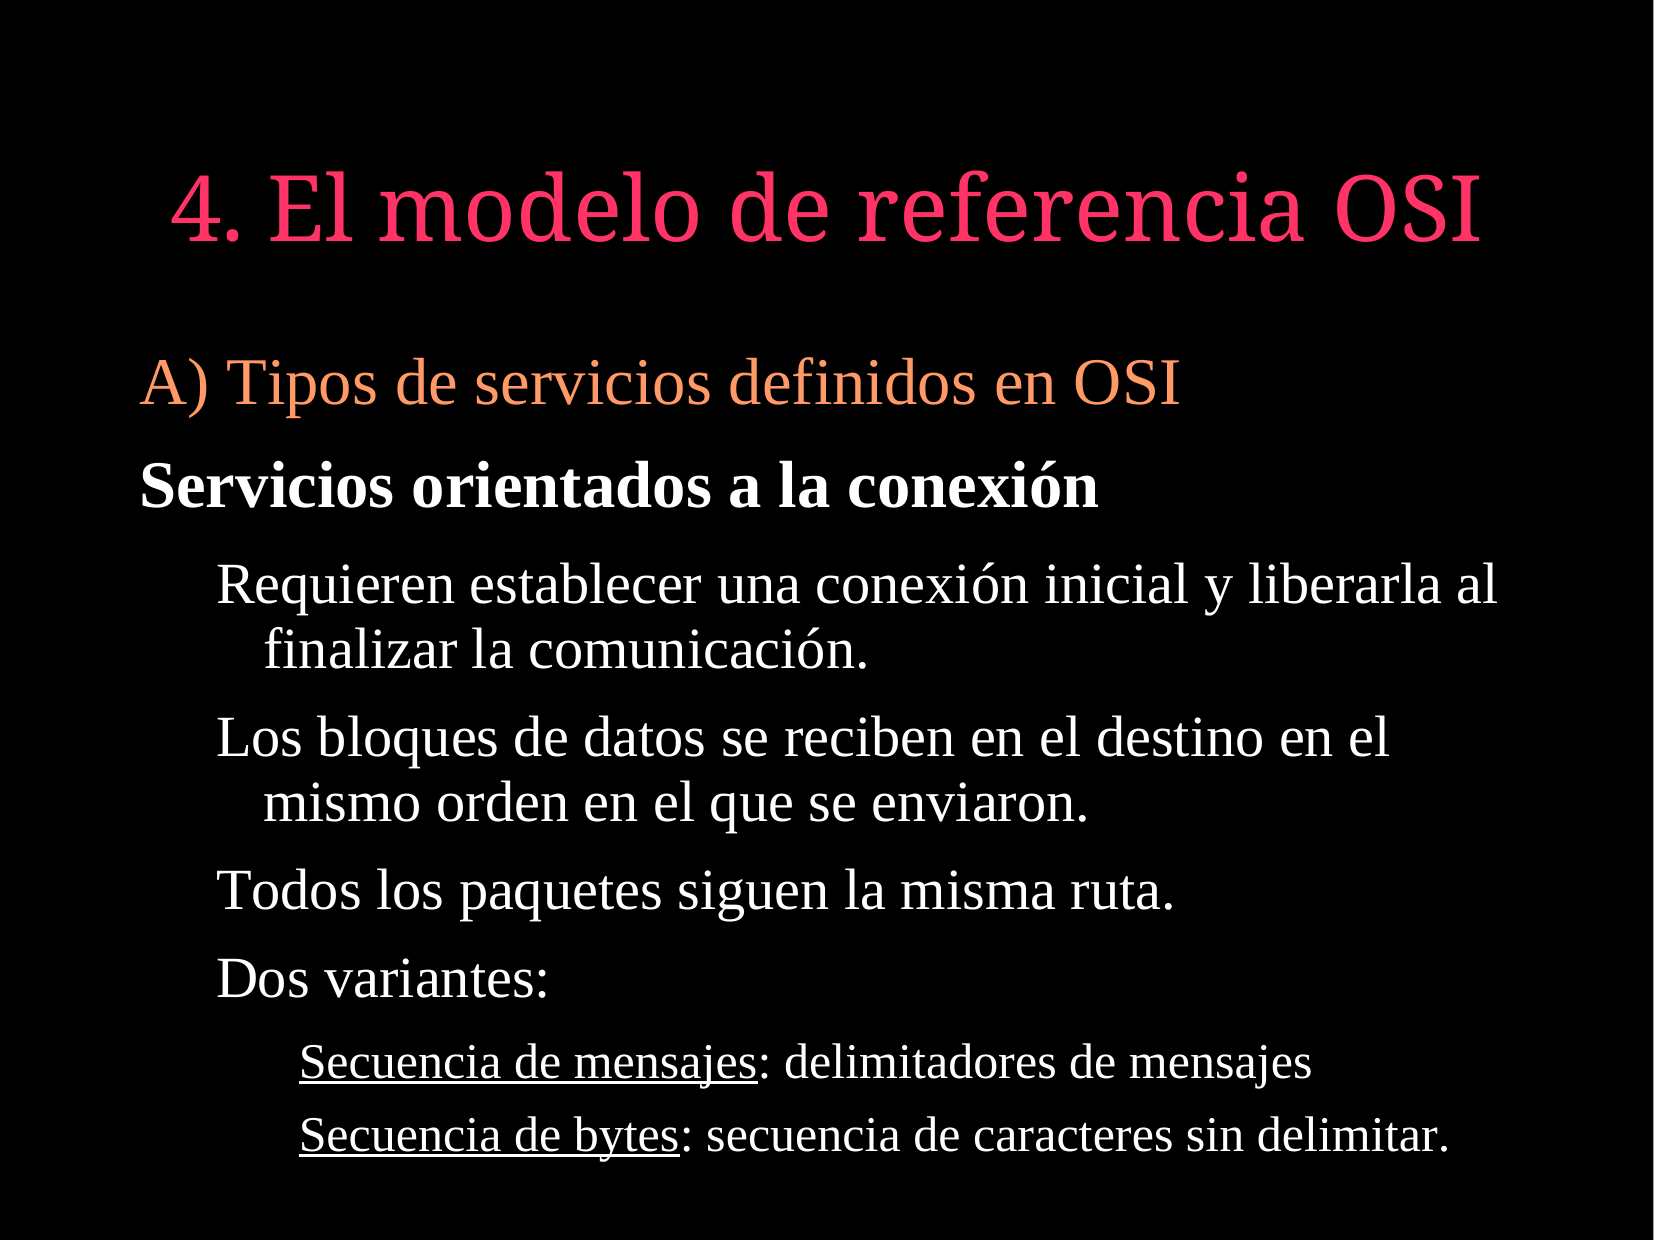

# 4. El modelo de referencia OSI
A) Tipos de servicios definidos en OSI
Servicios orientados a la conexión
Requieren establecer una conexión inicial y liberarla al finalizar la comunicación.
Los bloques de datos se reciben en el destino en el mismo orden en el que se enviaron.
Todos los paquetes siguen la misma ruta.
Dos variantes:
Secuencia de mensajes: delimitadores de mensajes
Secuencia de bytes: secuencia de caracteres sin delimitar.